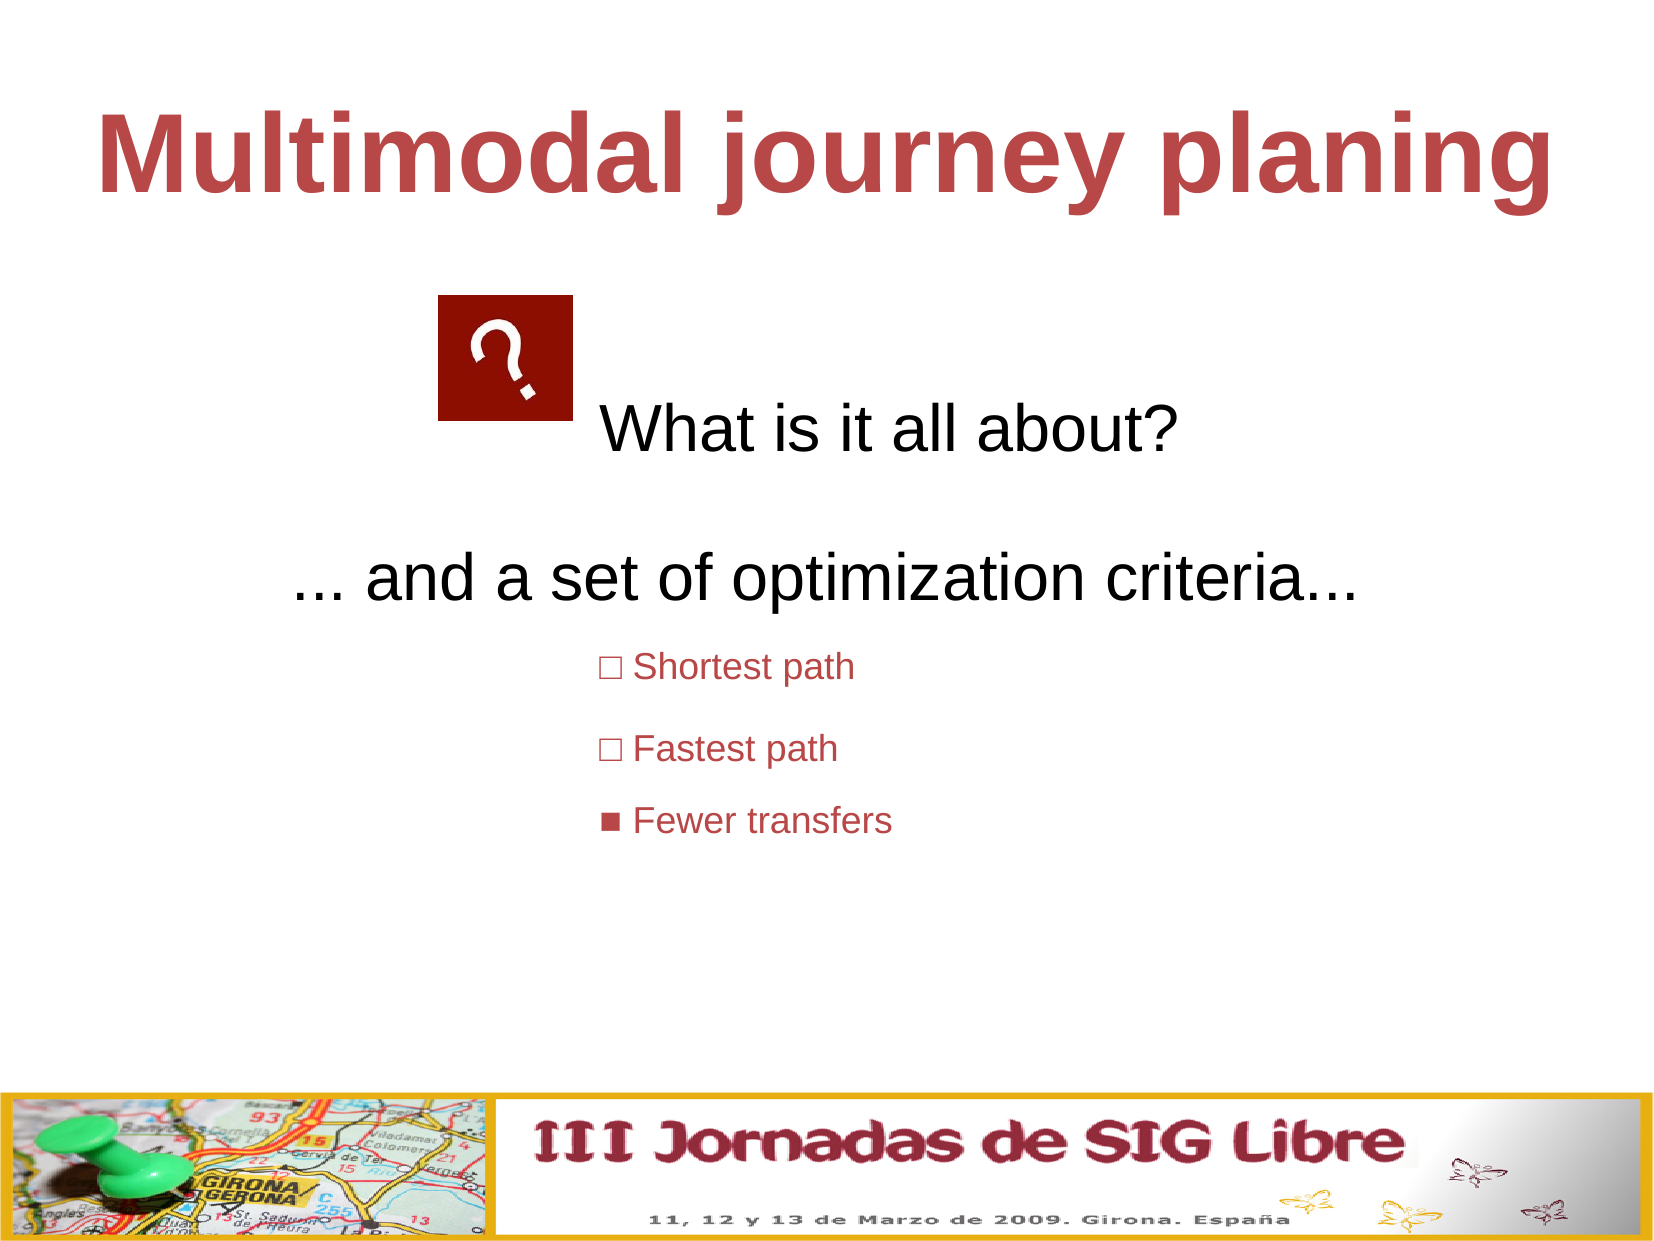

# Multimodal journey planing
							What is it all about?
... and a set of optimization criteria...
□ Shortest path
□ Fastest path
■ Fewer transfers